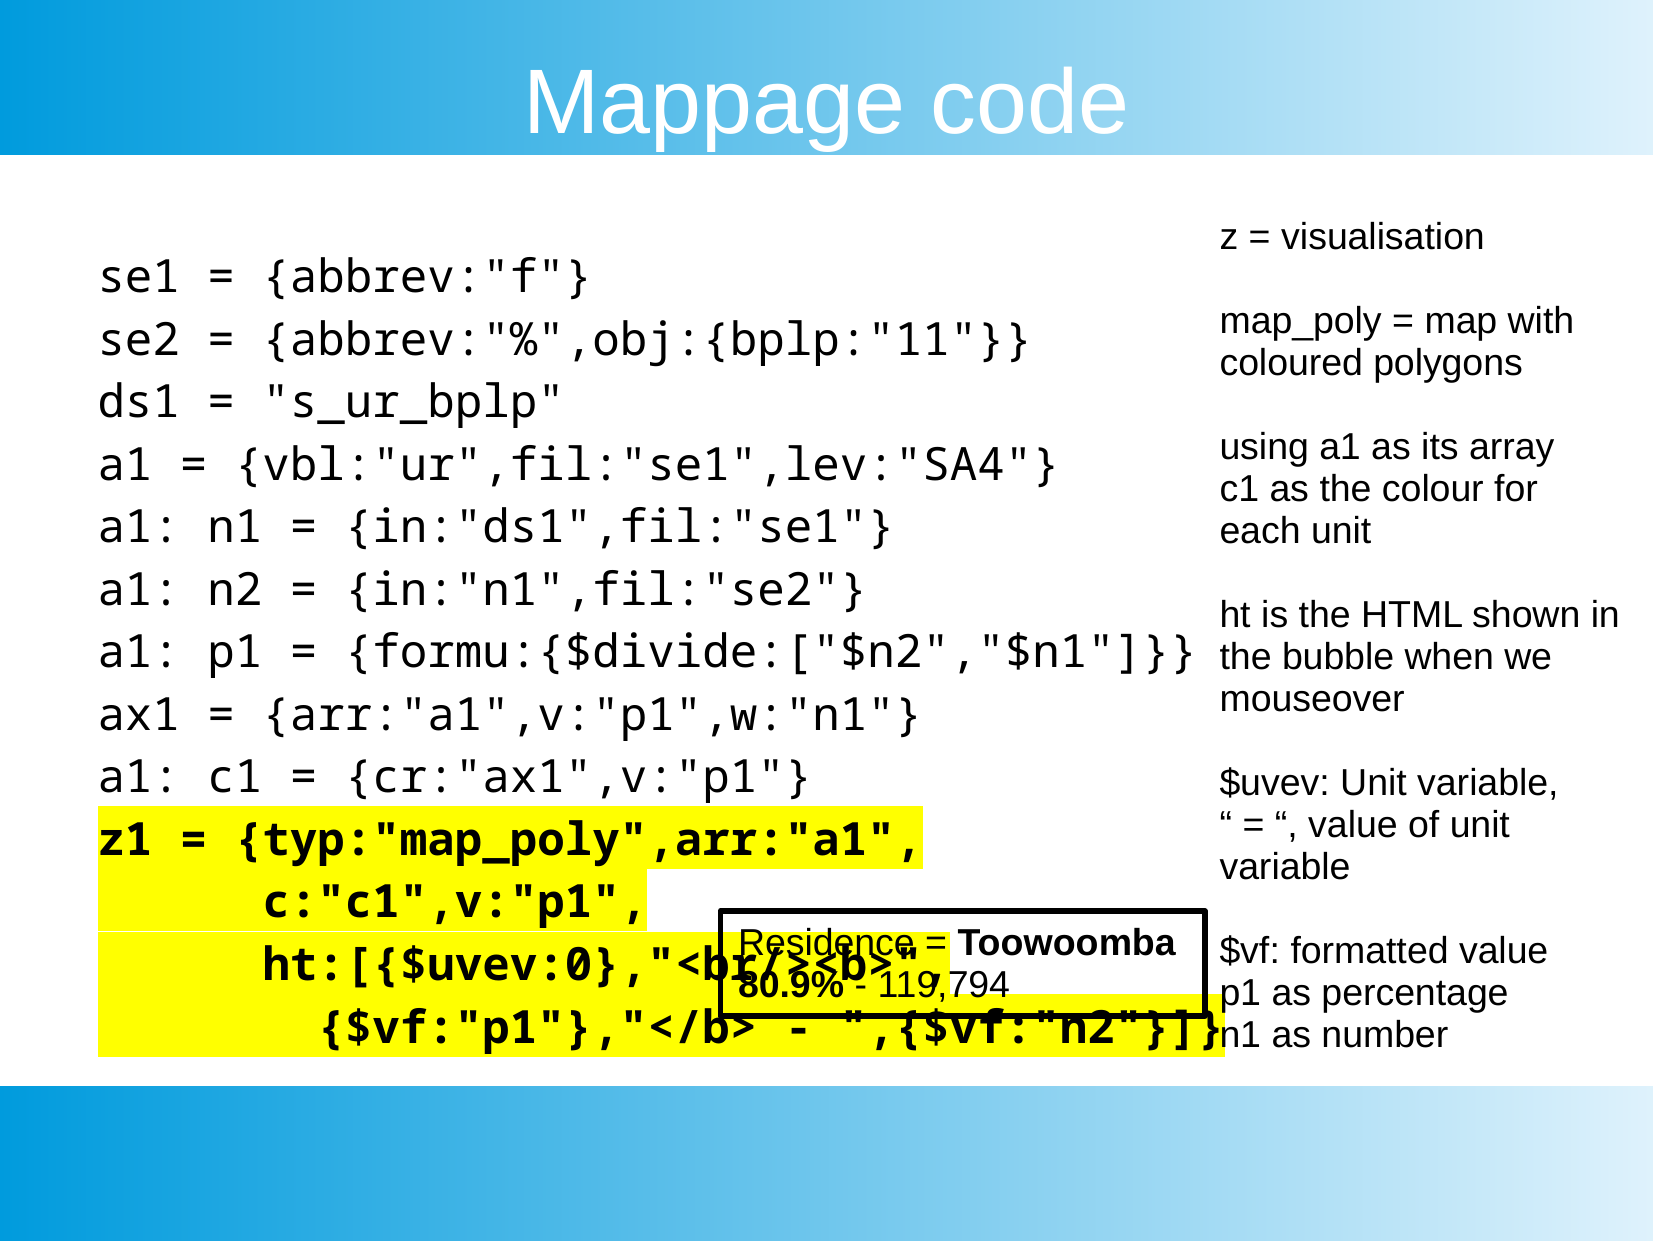

# Mappage code
z = visualisation
map_poly = map with coloured polygons
using a1 as its array
c1 as the colour for each unit
ht is the HTML shown in the bubble when we mouseover
$uvev: Unit variable,
“ = “, value of unit variable
$vf: formatted value
p1 as percentage
n1 as number
se1 = {abbrev:"f"}
se2 = {abbrev:"%",obj:{bplp:"11"}}
ds1 = "s_ur_bplp"
a1 = {vbl:"ur",fil:"se1",lev:"SA4"}
a1: n1 = {in:"ds1",fil:"se1"}
a1: n2 = {in:"n1",fil:"se2"}
a1: p1 = {formu:{$divide:["$n2","$n1"]}}
ax1 = {arr:"a1",v:"p1",w:"n1"}
a1: c1 = {cr:"ax1",v:"p1"}
z1 = {typ:"map_poly",arr:"a1",
 c:"c1",v:"p1",
 ht:[{$uvev:0},"<br/><b>",
 {$vf:"p1"},"</b> - ",{$vf:"n2"}]}
Residence = Toowoomba
80.9% - 119,794